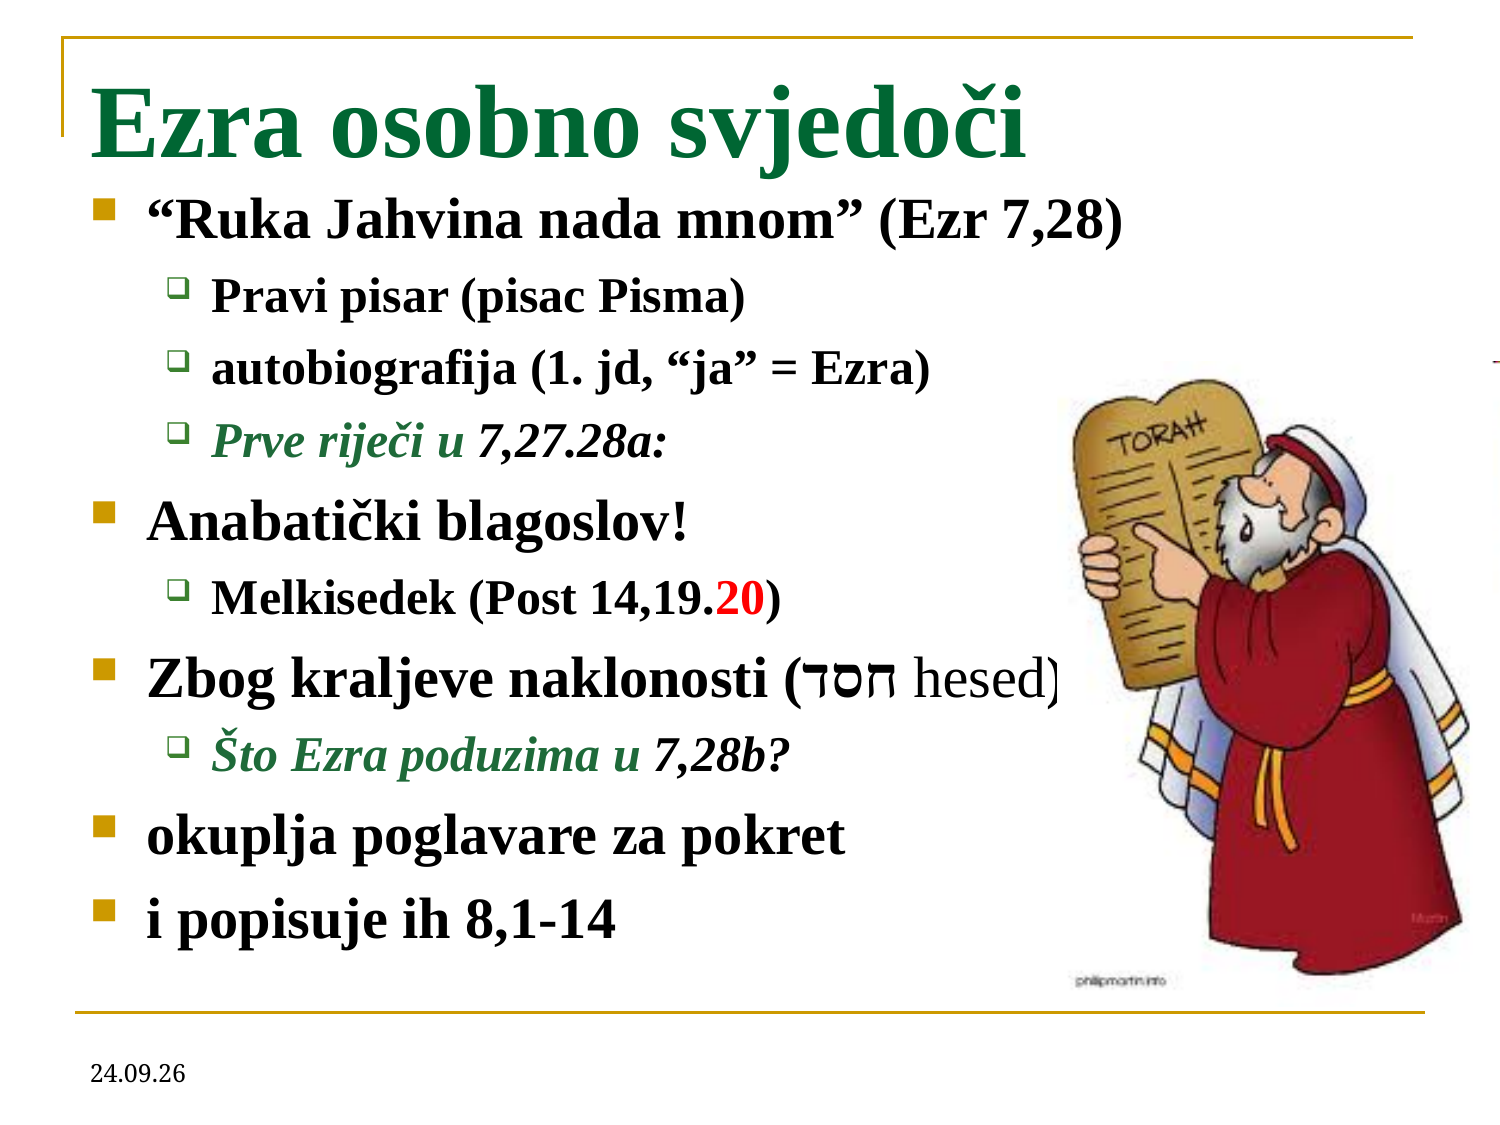

# Ezra osobno svjedoči
“Ruka Jahvina nada mnom” (Ezr 7,28)
Pravi pisar (pisac Pisma)
autobiografija (1. jd, “ja” = Ezra)
Prve riječi u 7,27.28a:
Anabatički blagoslov!
Melkisedek (Post 14,19.20)
Zbog kraljeve naklonosti (חסד hesed)
Što Ezra poduzima u 7,28b?
okuplja poglavare za pokret
i popisuje ih 8,1-14